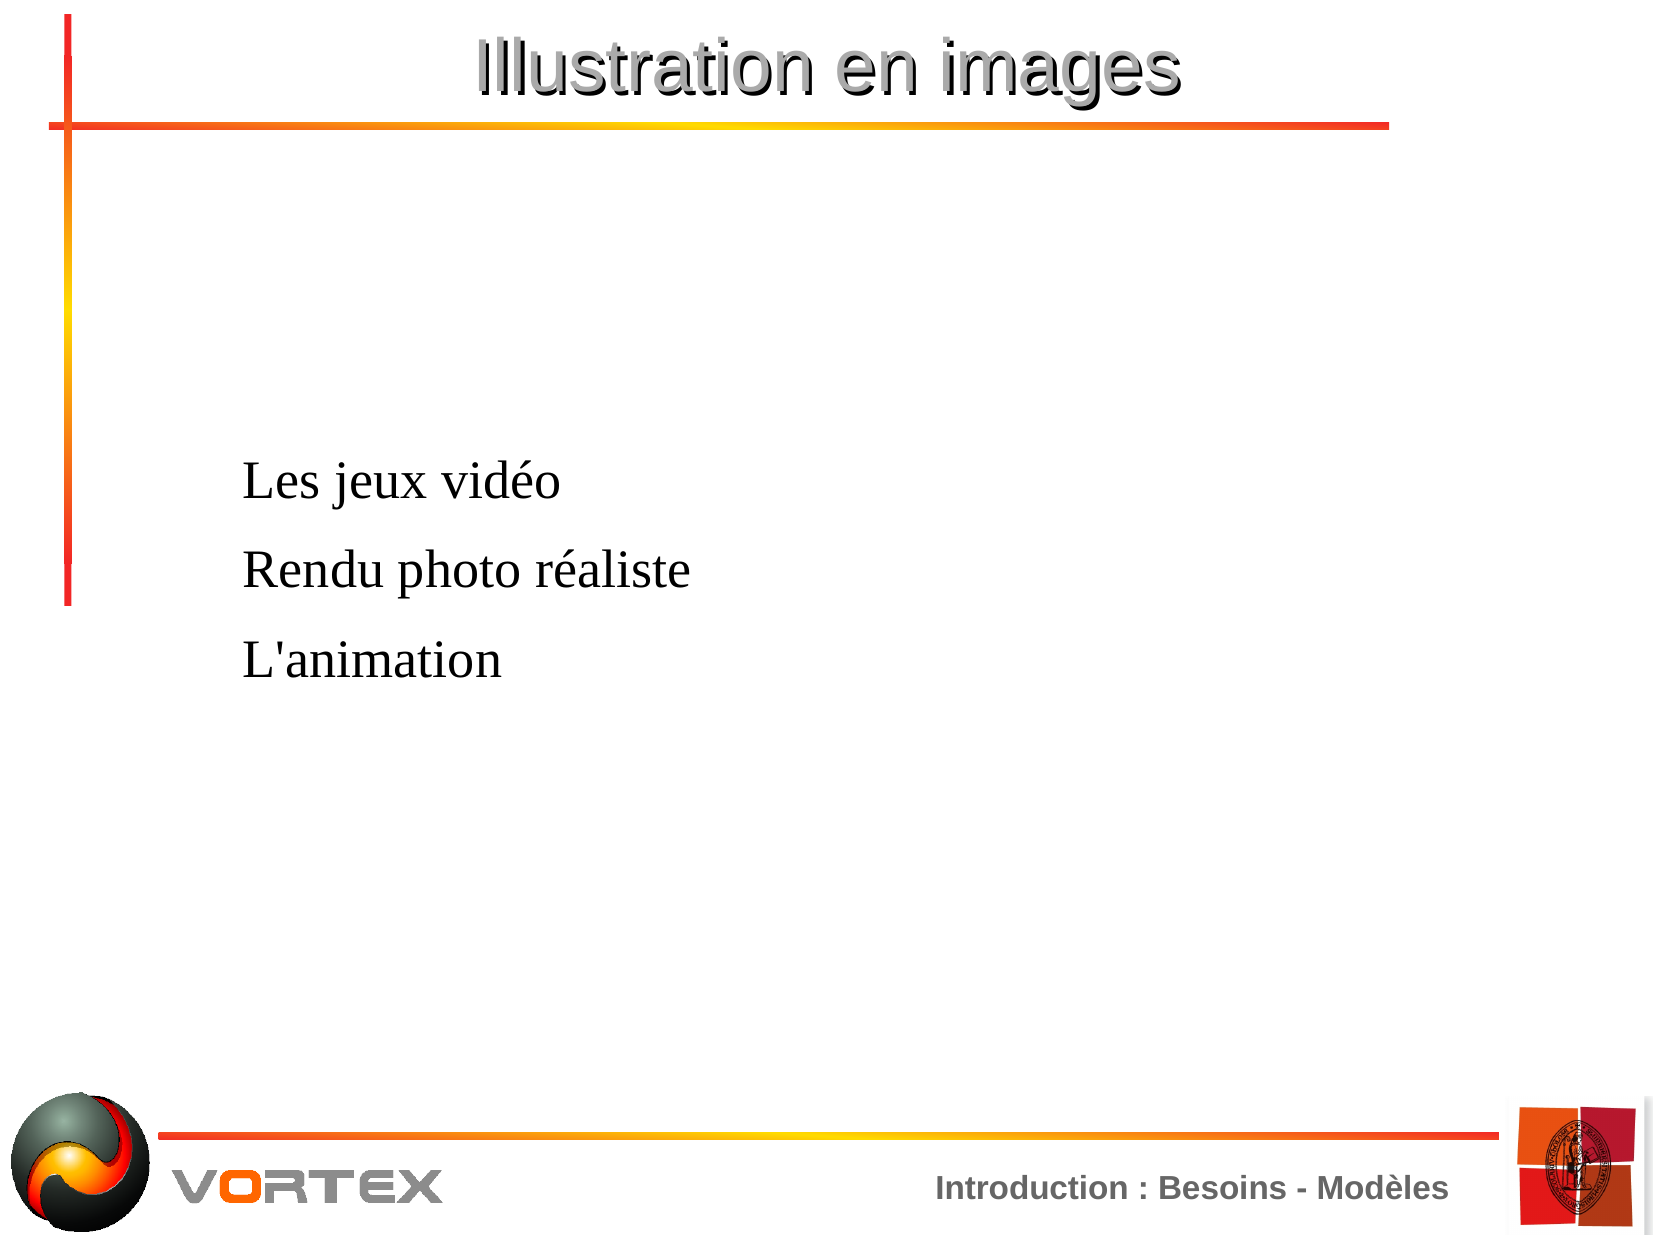

# Illustration en images
Les jeux vidéo
Rendu photo réaliste
L'animation